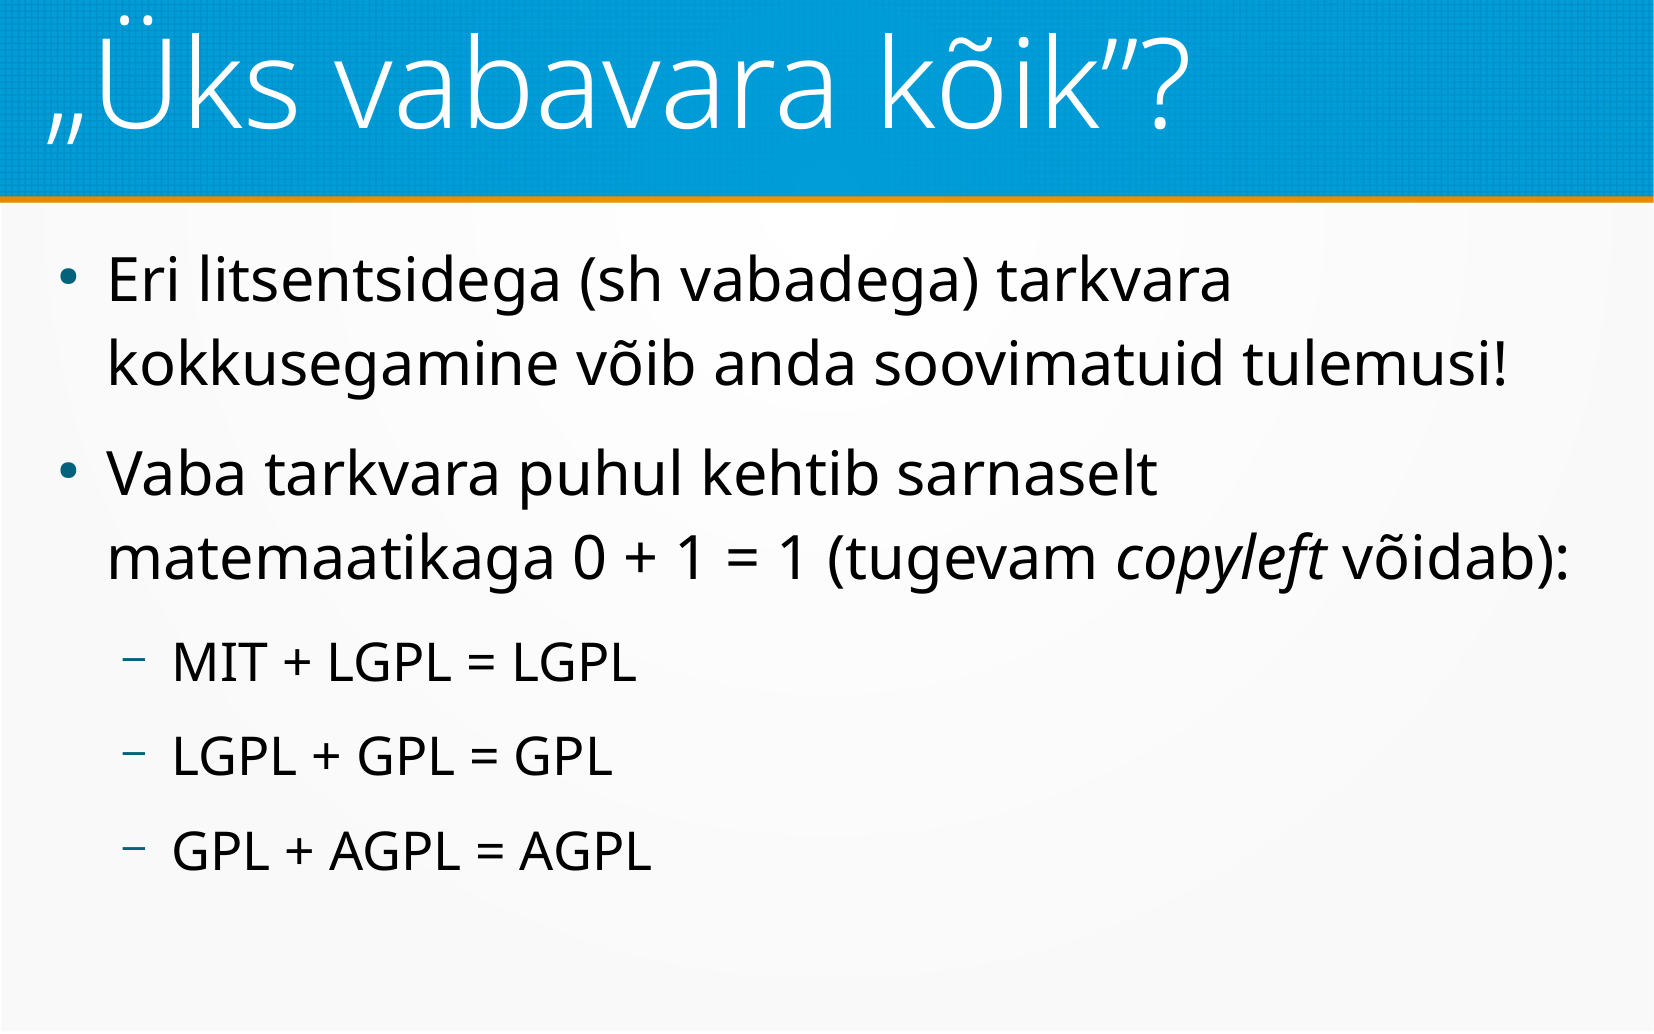

# „Üks vabavara kõik”?
Eri litsentsidega (sh vabadega) tarkvara kokkusegamine võib anda soovimatuid tulemusi!
Vaba tarkvara puhul kehtib sarnaselt matemaatikaga 0 + 1 = 1 (tugevam copyleft võidab):
MIT + LGPL = LGPL
LGPL + GPL = GPL
GPL + AGPL = AGPL